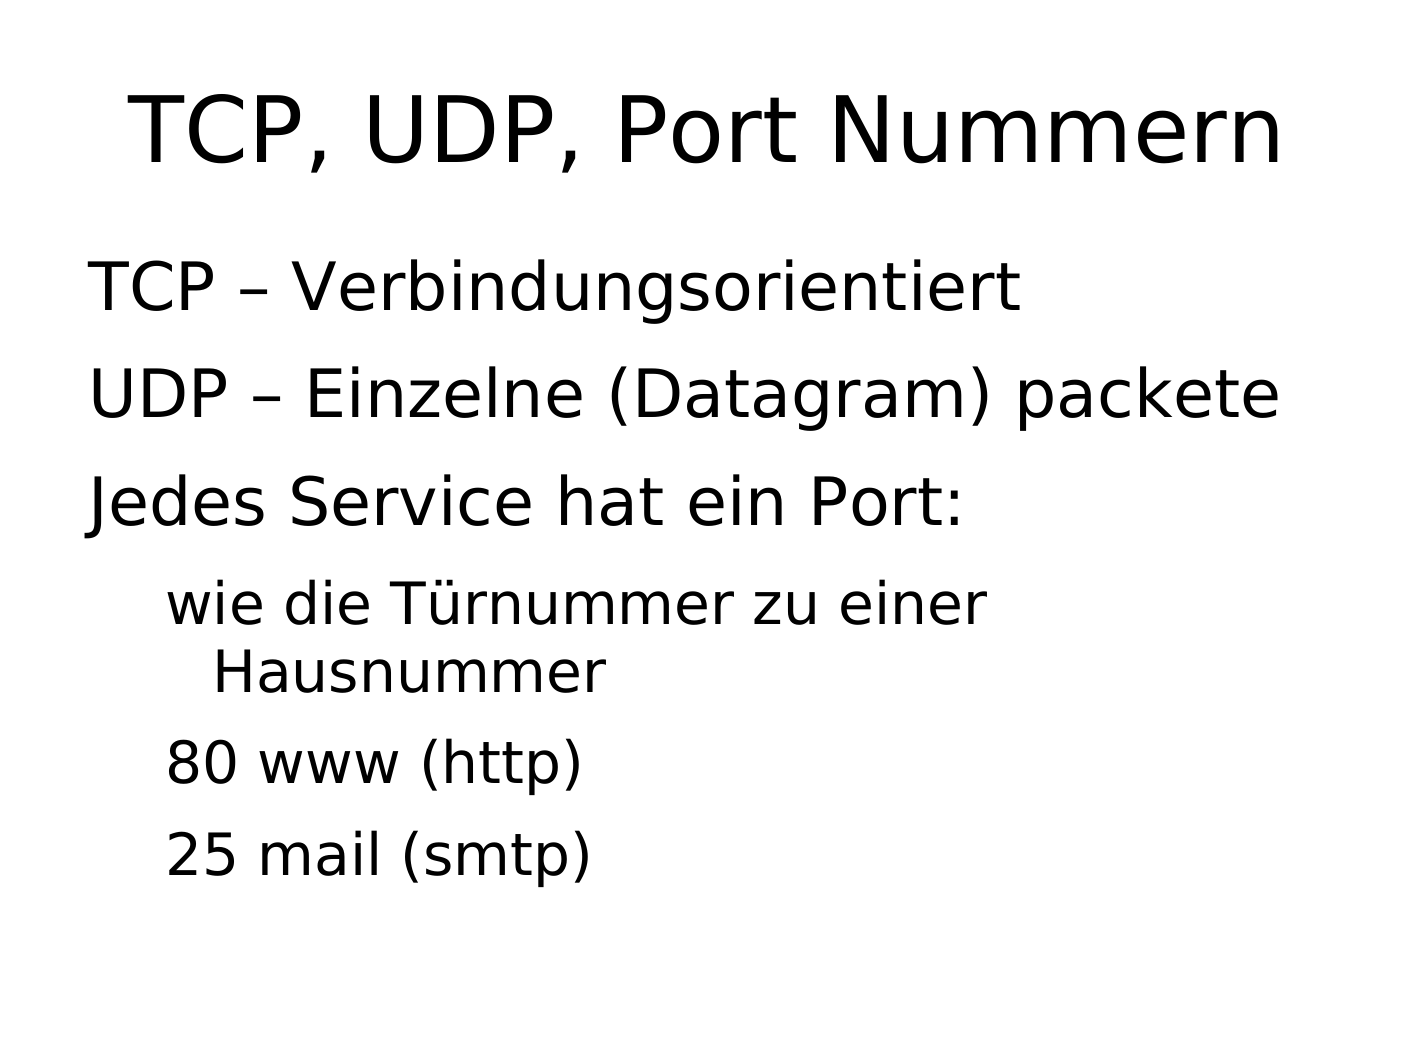

# TCP, UDP, Port Nummern
TCP – Verbindungsorientiert
UDP – Einzelne (Datagram) packete
Jedes Service hat ein Port:
wie die Türnummer zu einer Hausnummer
80 www (http)
25 mail (smtp)